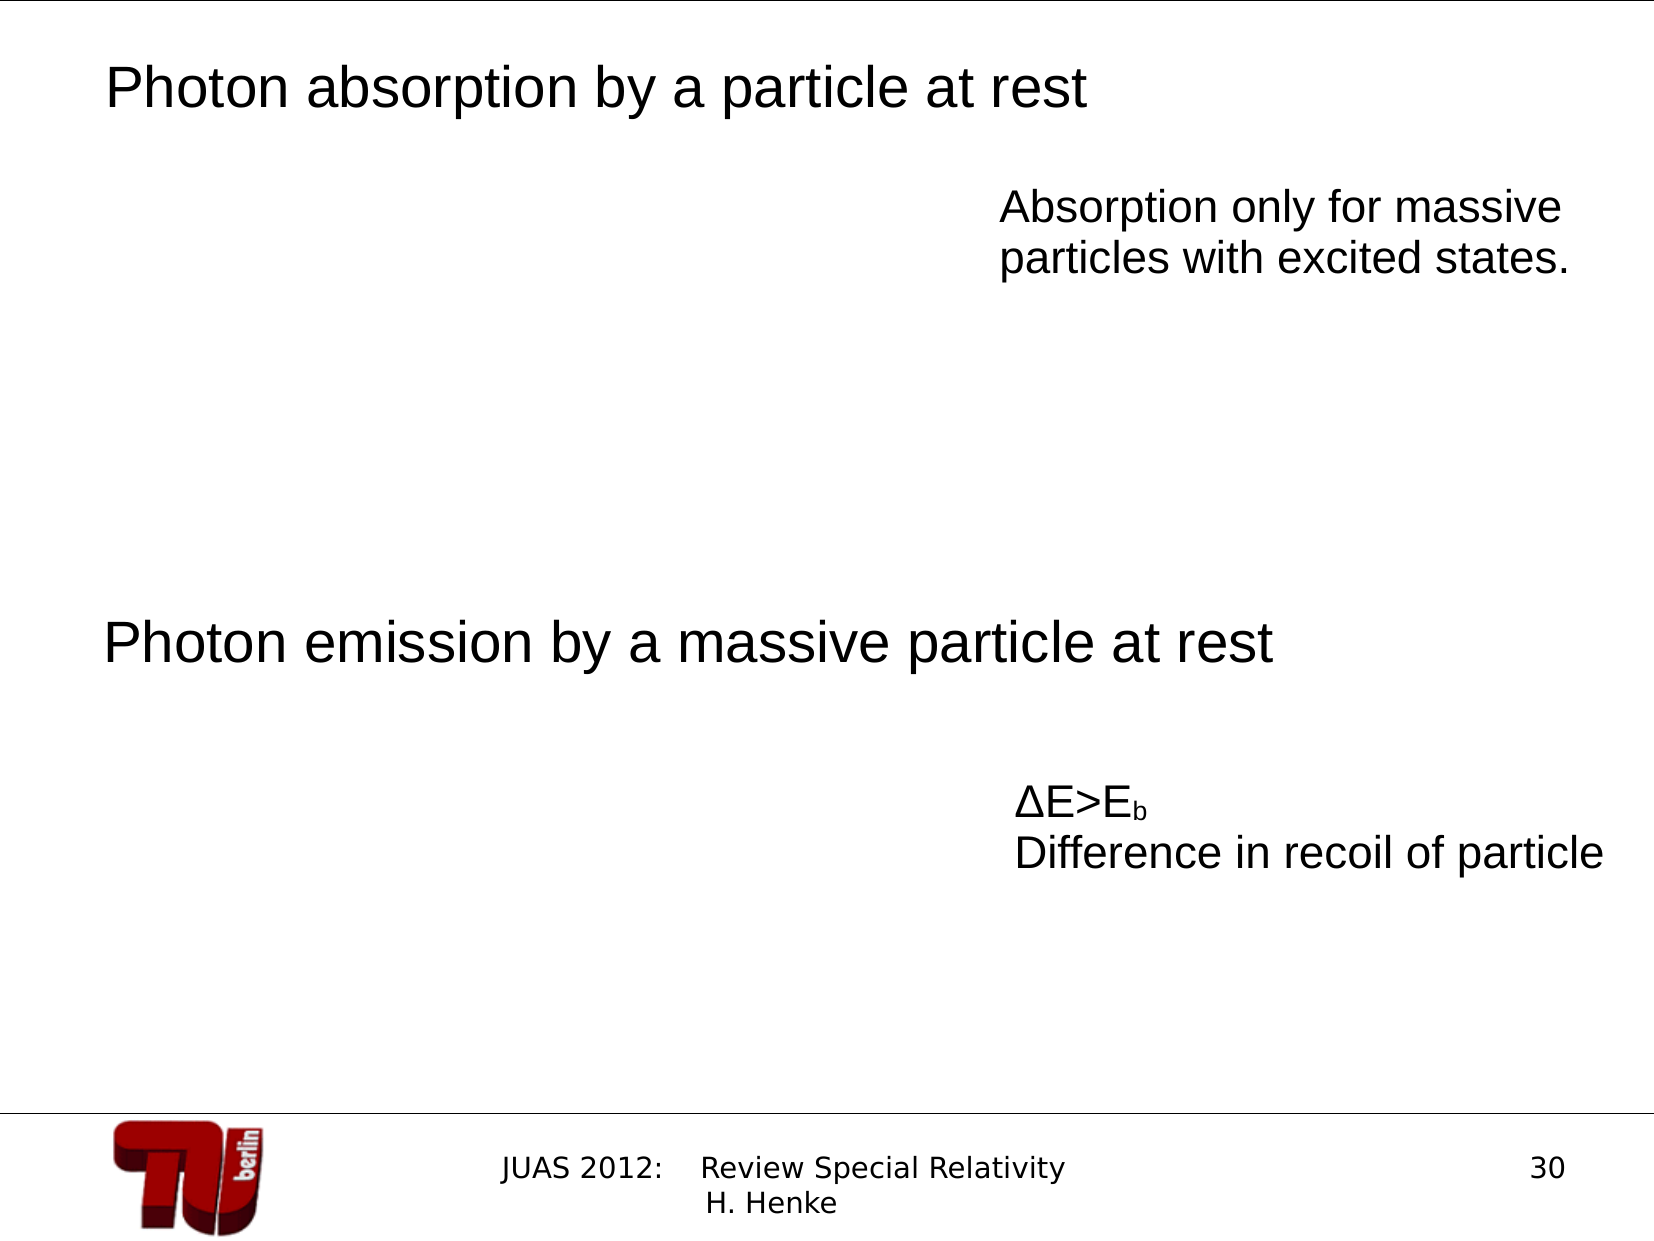

Photon absorption by a particle at rest
Absorption only for massive particles with excited states.
Photon emission by a massive particle at rest
ΔE>Eb
Difference in recoil of particle
30